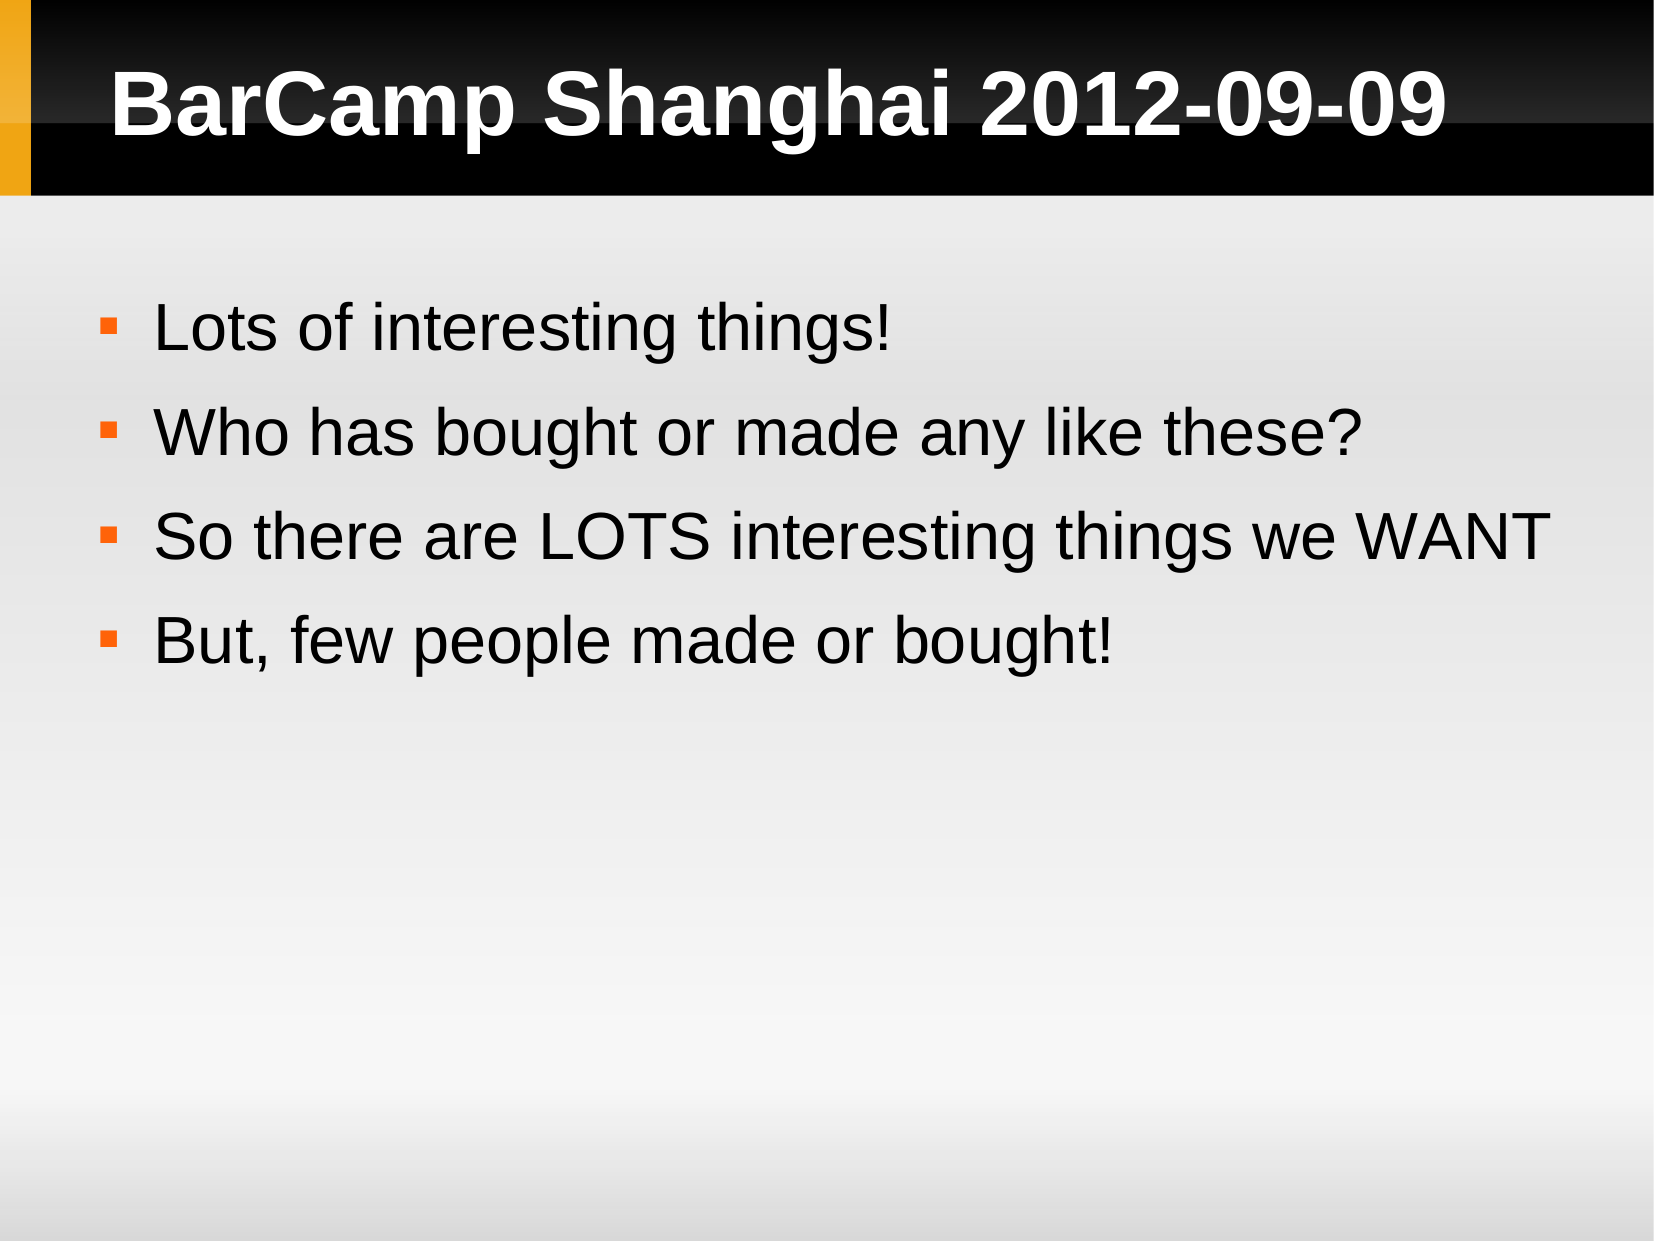

# BarCamp Shanghai 2012-09-09
Lots of interesting things!
Who has bought or made any like these?
So there are LOTS interesting things we WANT
But, few people made or bought!